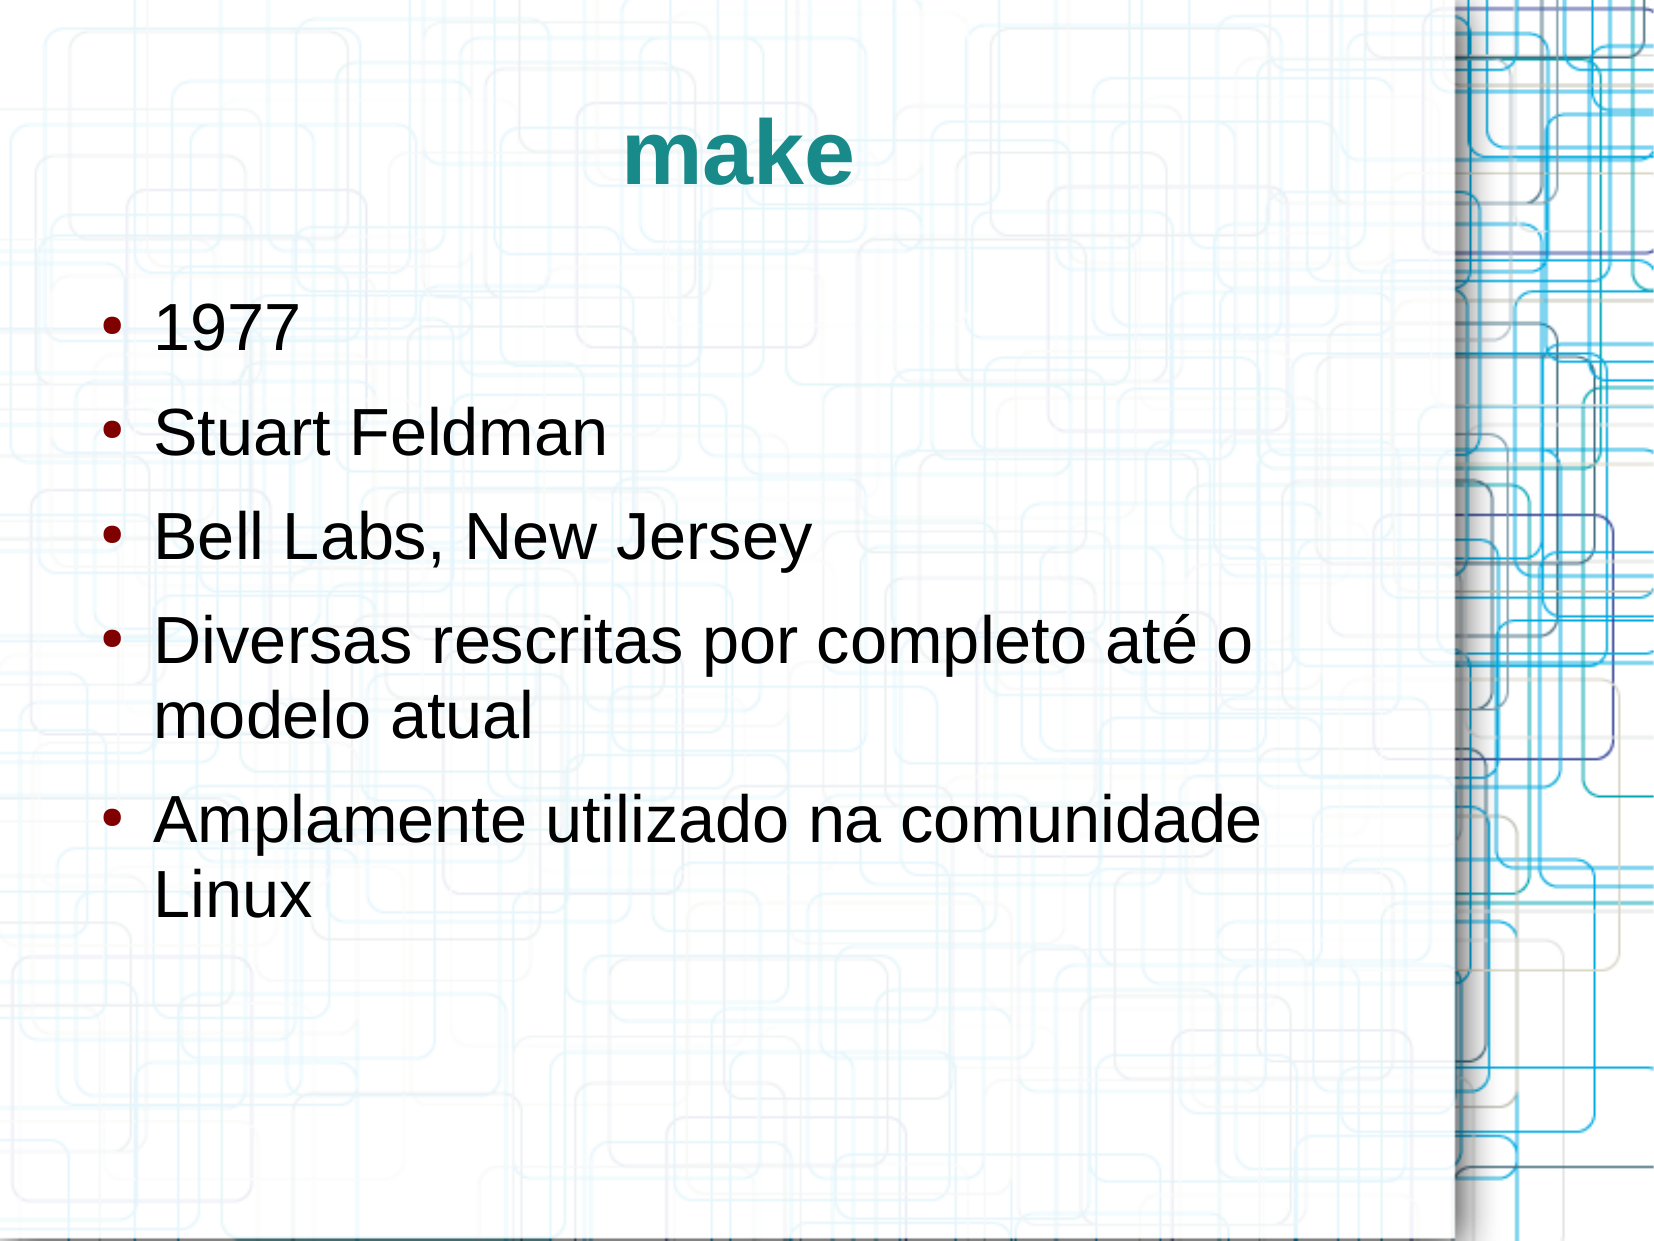

# make
1977
Stuart Feldman
Bell Labs, New Jersey
Diversas rescritas por completo até o modelo atual
Amplamente utilizado na comunidade Linux